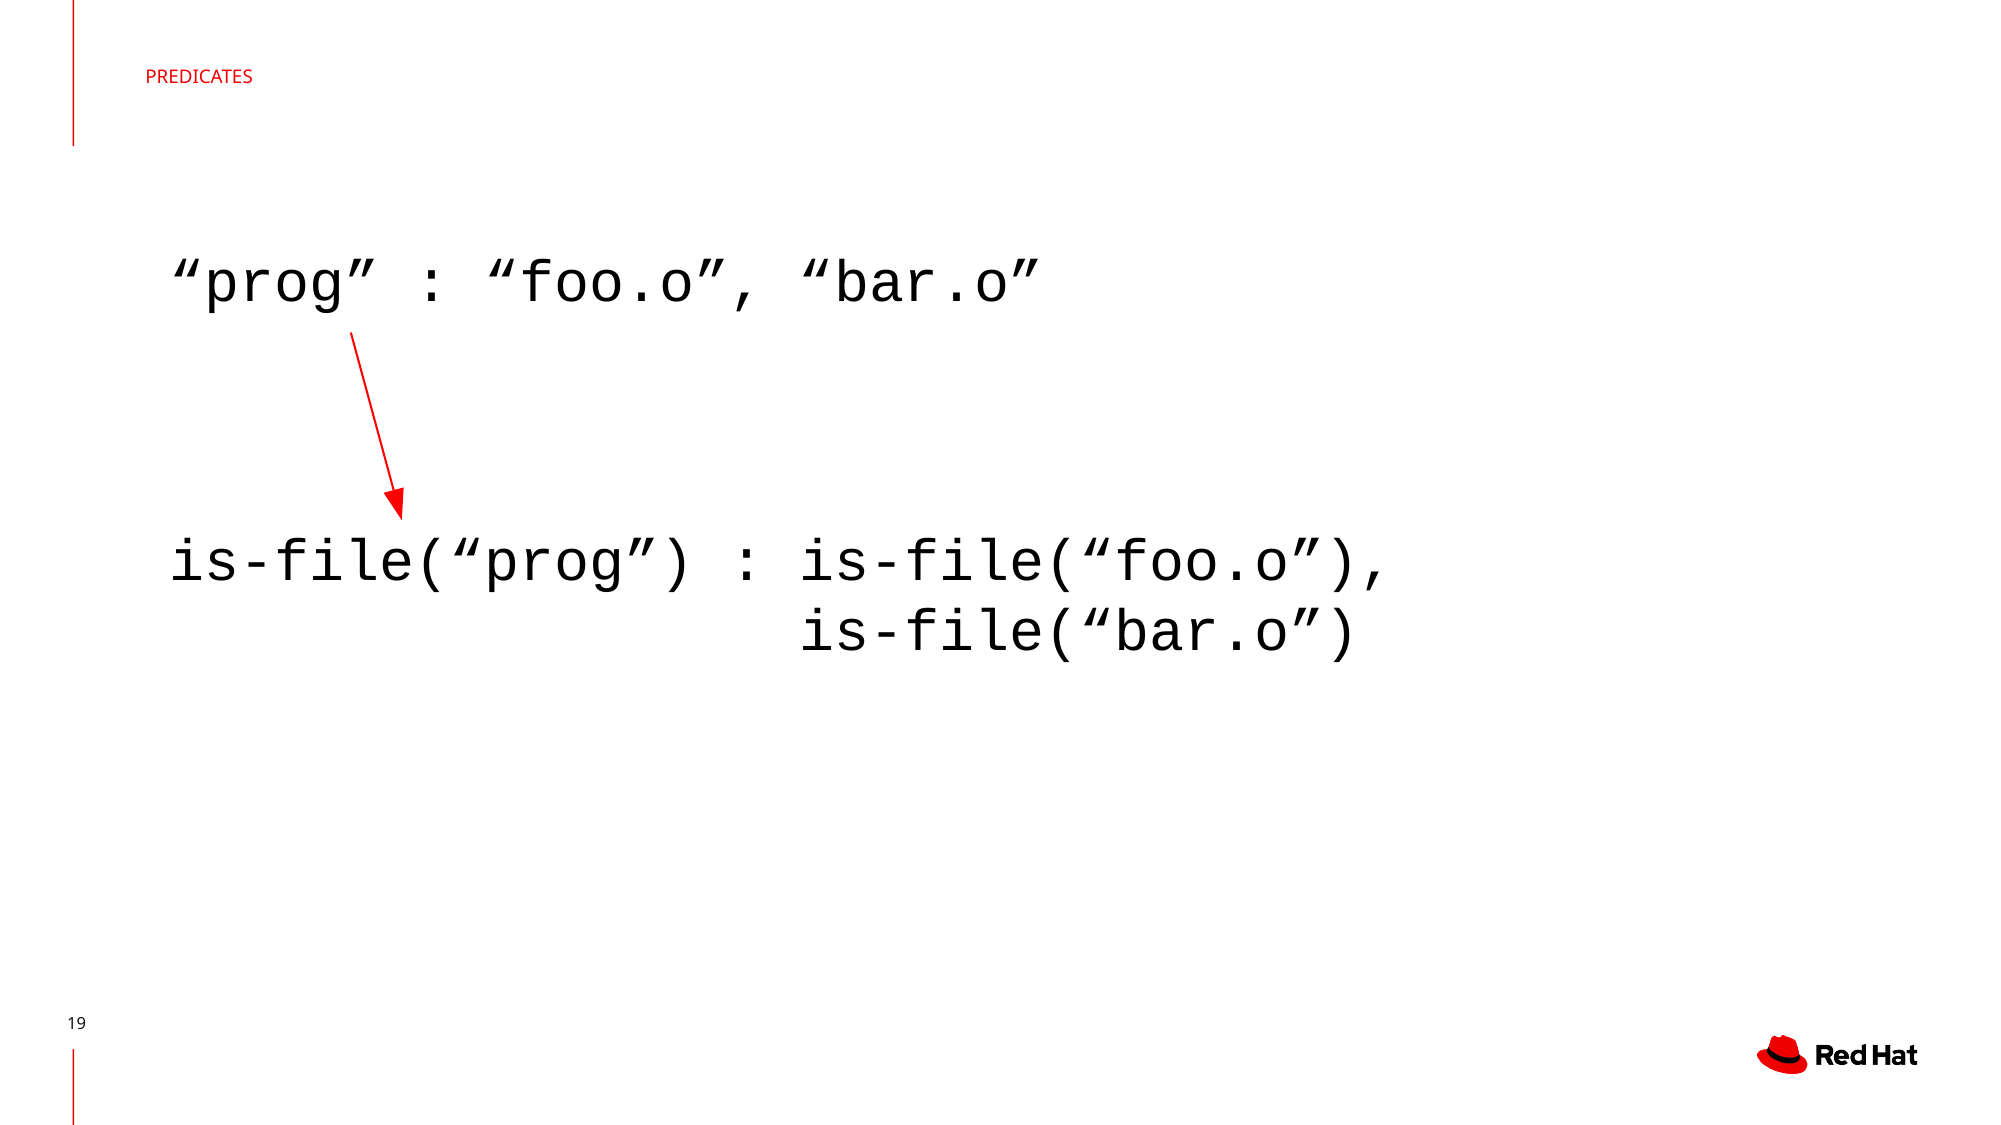

PREDICATES
“prog” : “foo.o”, “bar.o”
is-file(“prog”) : is-file(“foo.o”),
 is-file(“bar.o”)
19